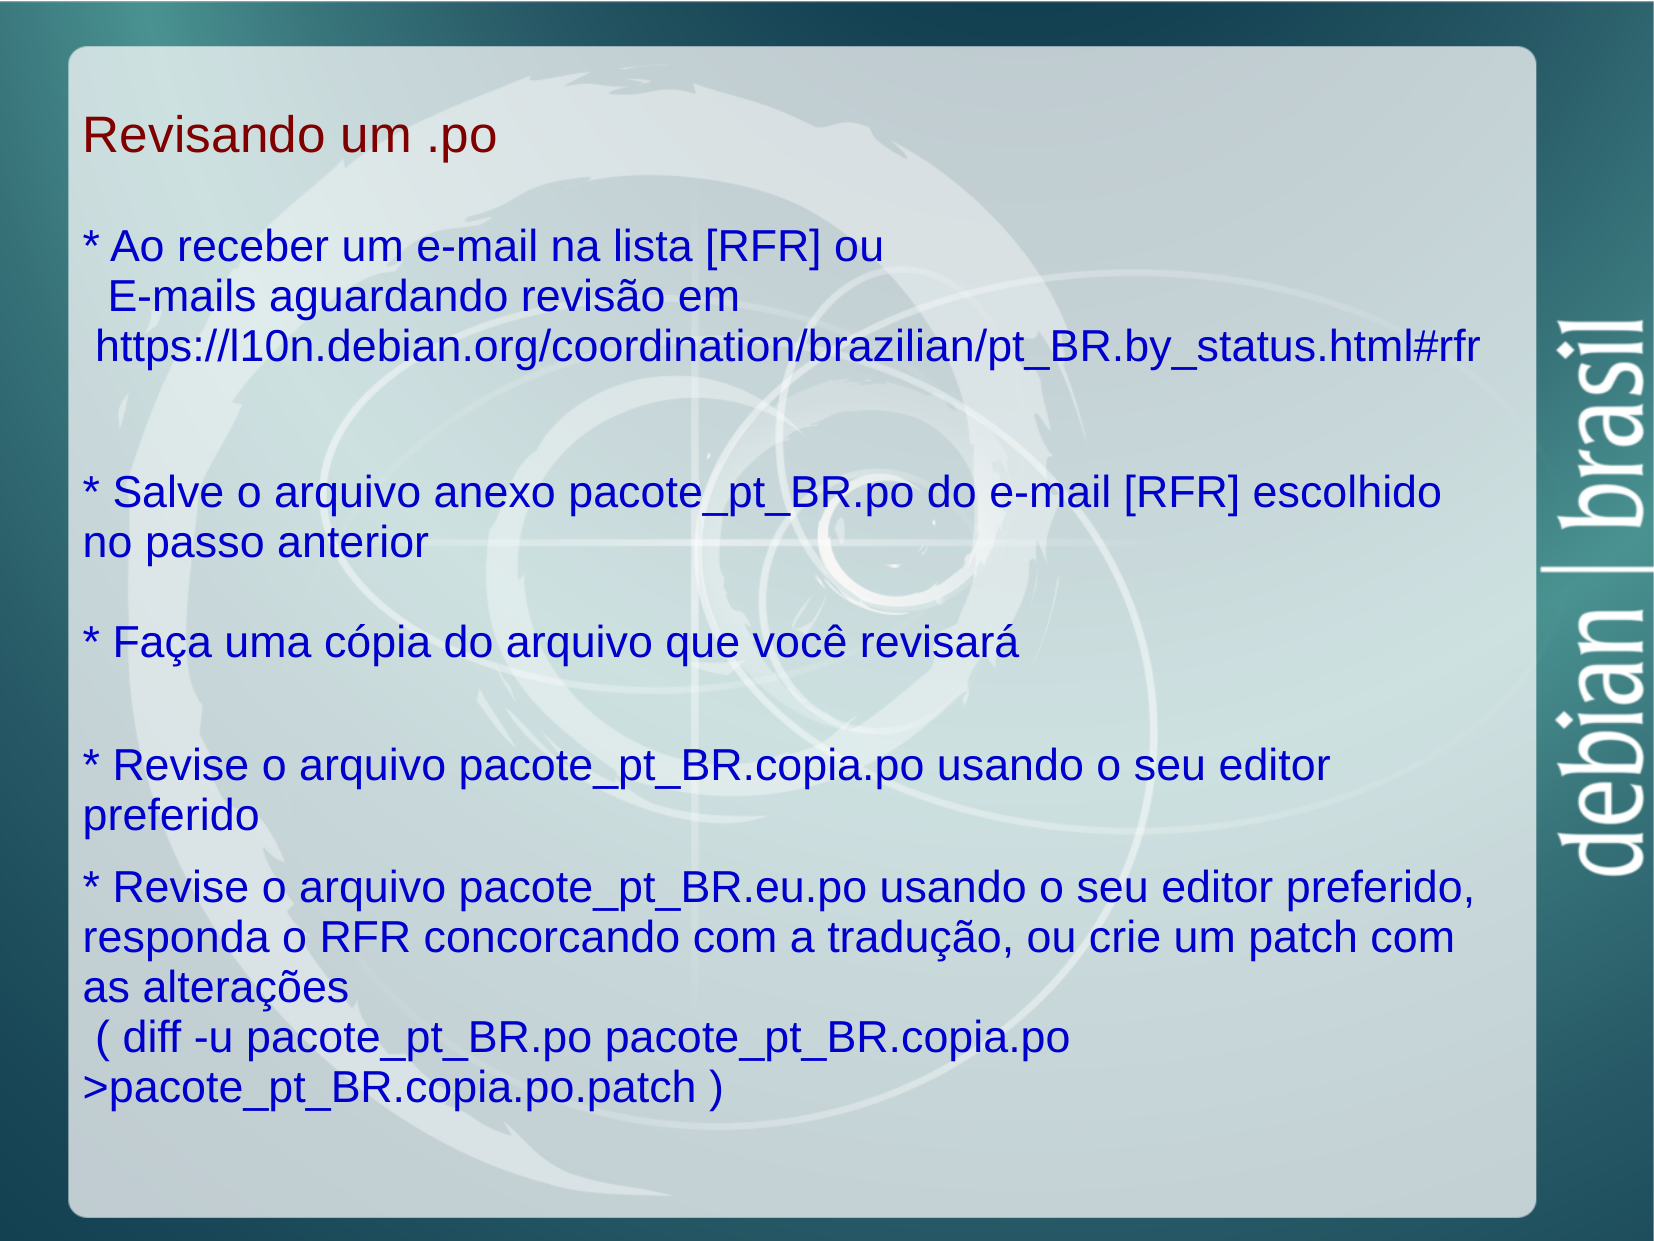

# Revisando um .po * Ao receber um e-mail na lista [RFR] ou E-mails aguardando revisão em https://l10n.debian.org/coordination/brazilian/pt_BR.by_status.html#rfr
* Salve o arquivo anexo pacote_pt_BR.po do e-mail [RFR] escolhido no passo anterior
* Faça uma cópia do arquivo que você revisará
* Revise o arquivo pacote_pt_BR.copia.po usando o seu editor preferido
* Revise o arquivo pacote_pt_BR.eu.po usando o seu editor preferido, responda o RFR concorcando com a tradução, ou crie um patch com as alterações
 ( diff -u pacote_pt_BR.po pacote_pt_BR.copia.po >pacote_pt_BR.copia.po.patch )